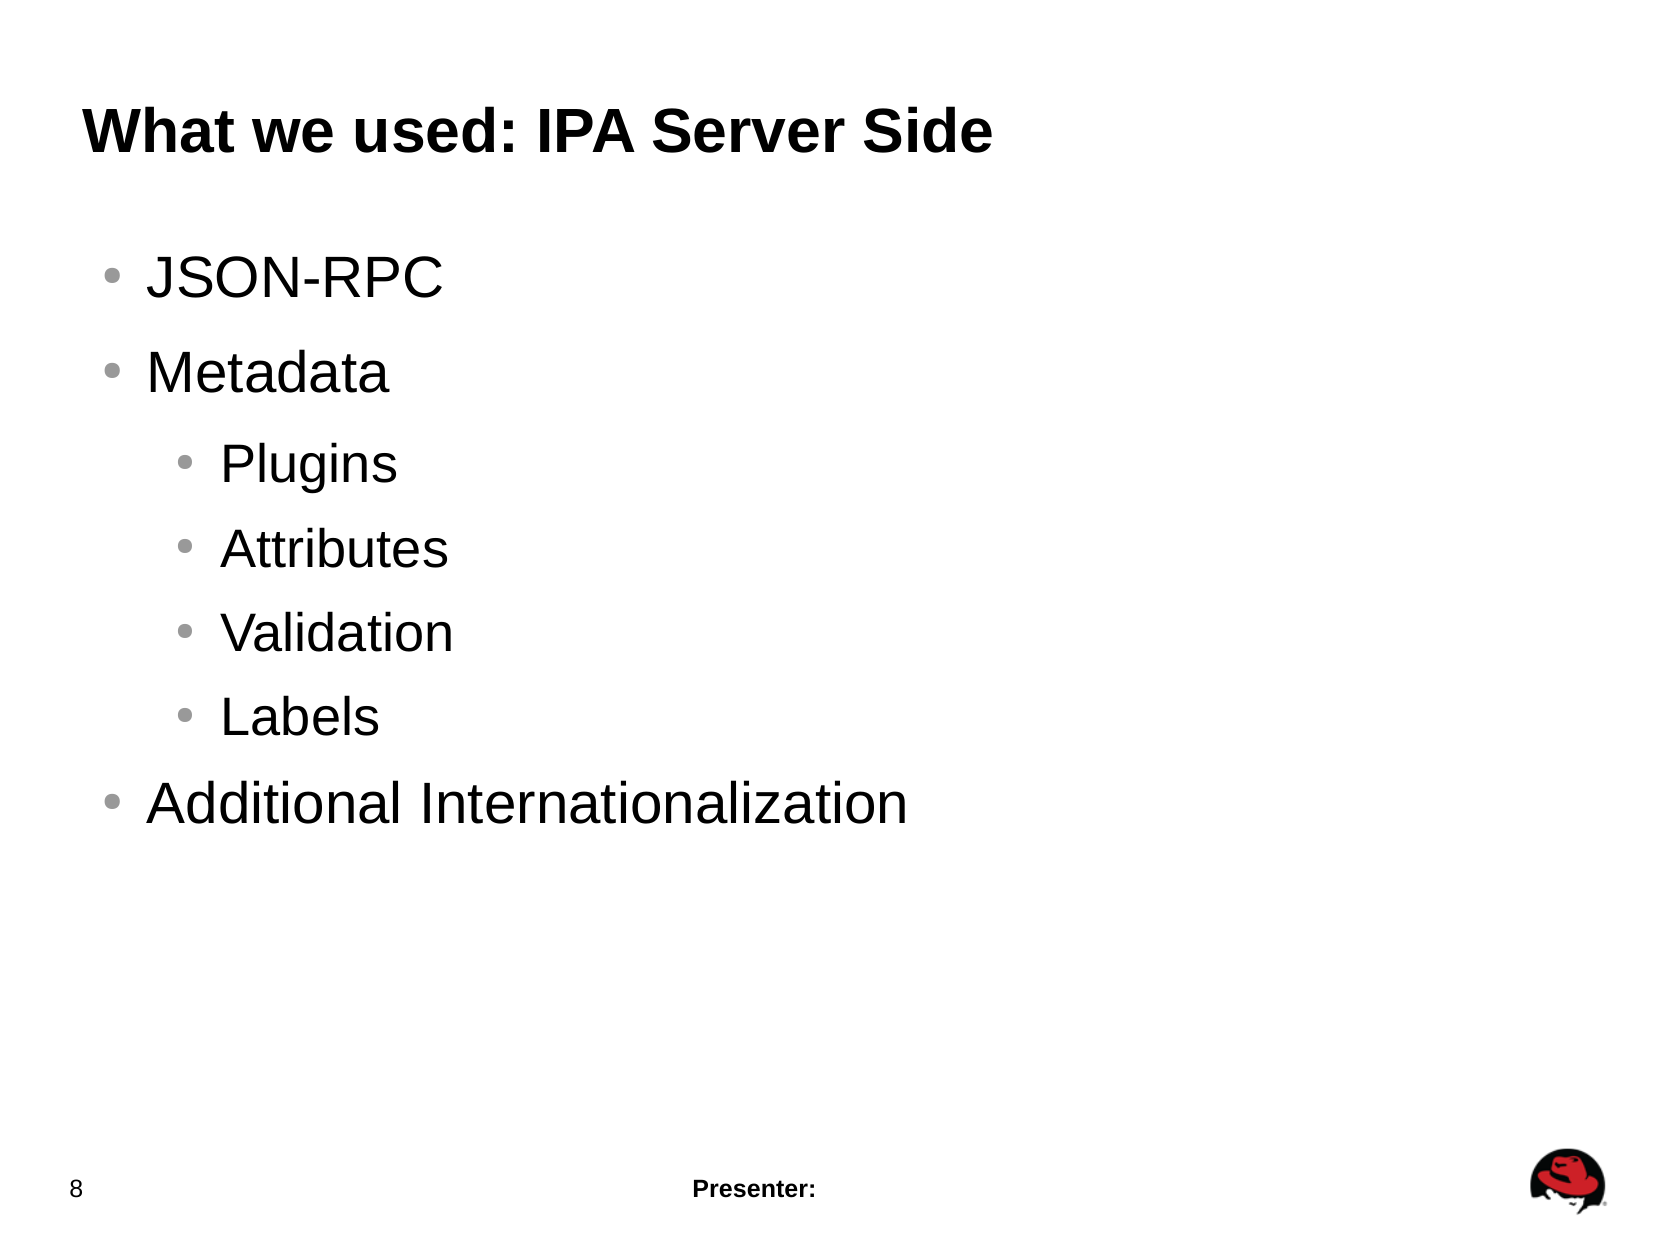

# What we used: IPA Server Side
JSON-RPC
Metadata
Plugins
Attributes
Validation
Labels
Additional Internationalization